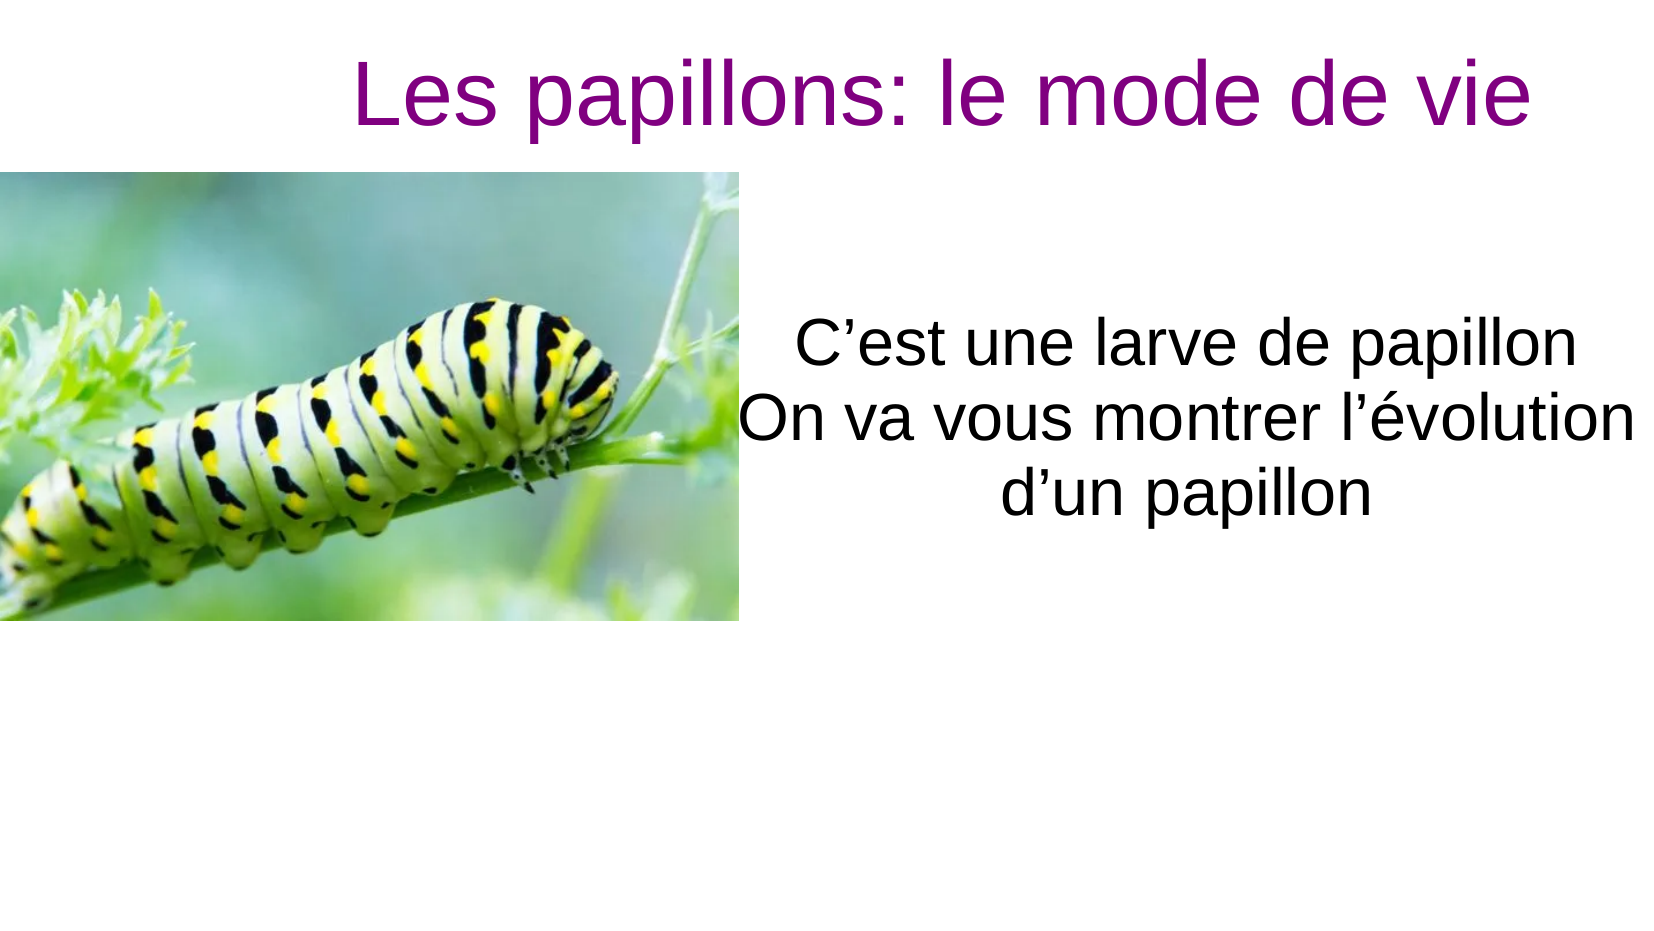

# Les papillons: le mode de vie
C’est une larve de papillon
On va vous montrer l’évolution
d’un papillon